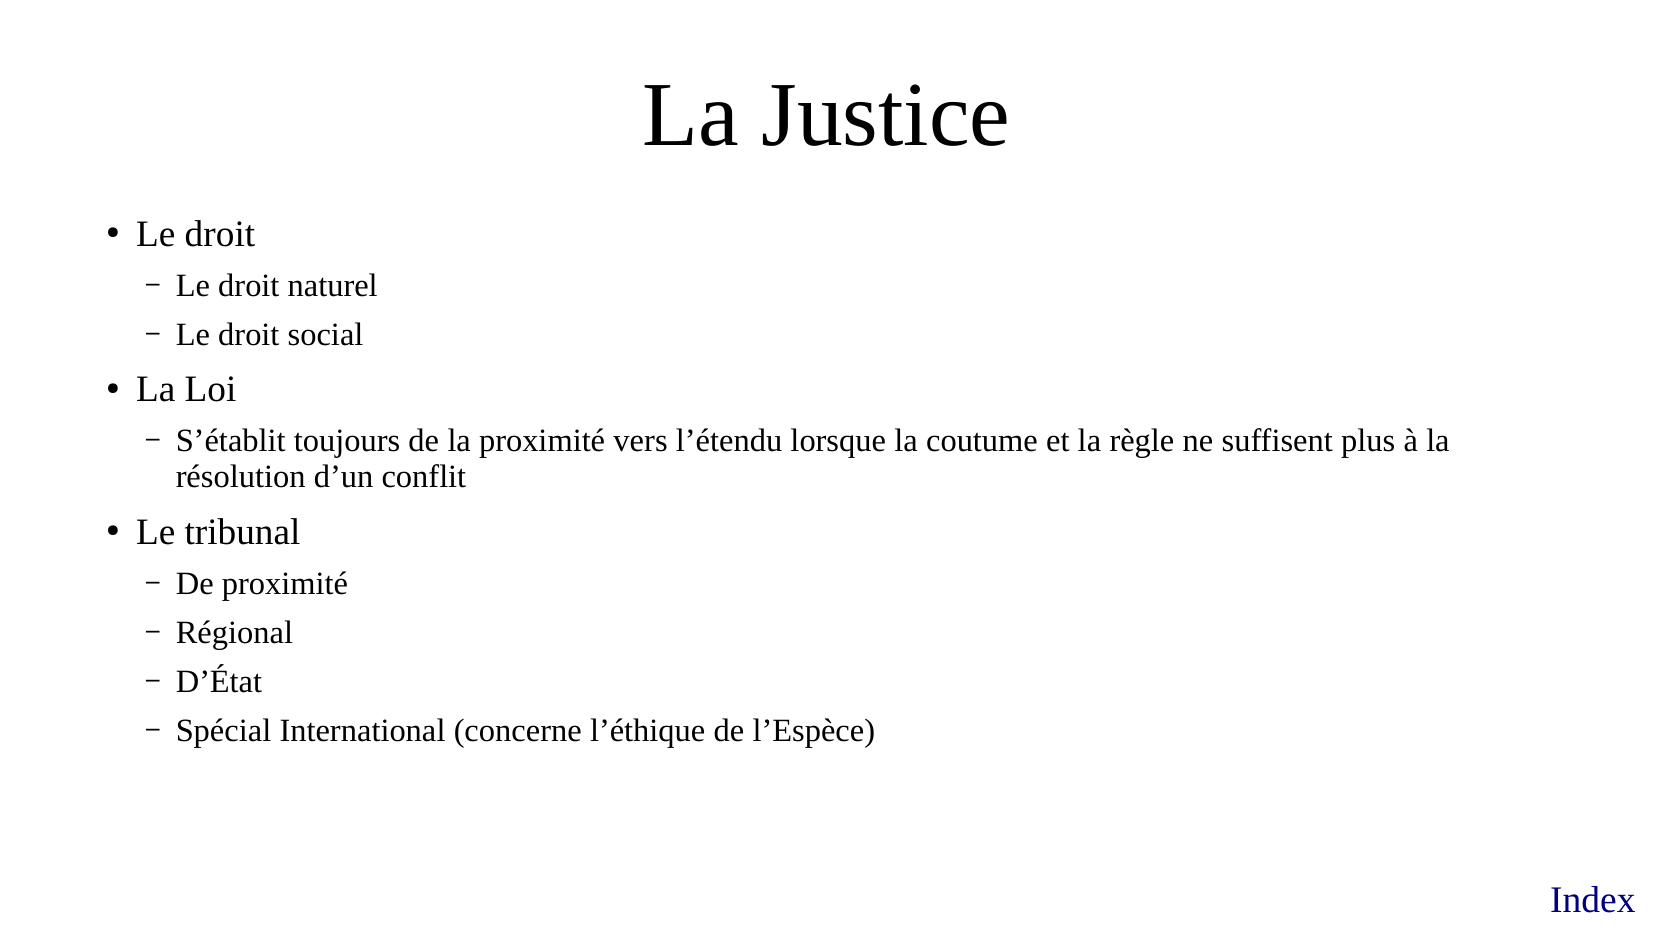

# La Justice
Le droit
Le droit naturel
Le droit social
La Loi
S’établit toujours de la proximité vers l’étendu lorsque la coutume et la règle ne suffisent plus à la résolution d’un conflit
Le tribunal
De proximité
Régional
D’État
Spécial International (concerne l’éthique de l’Espèce)